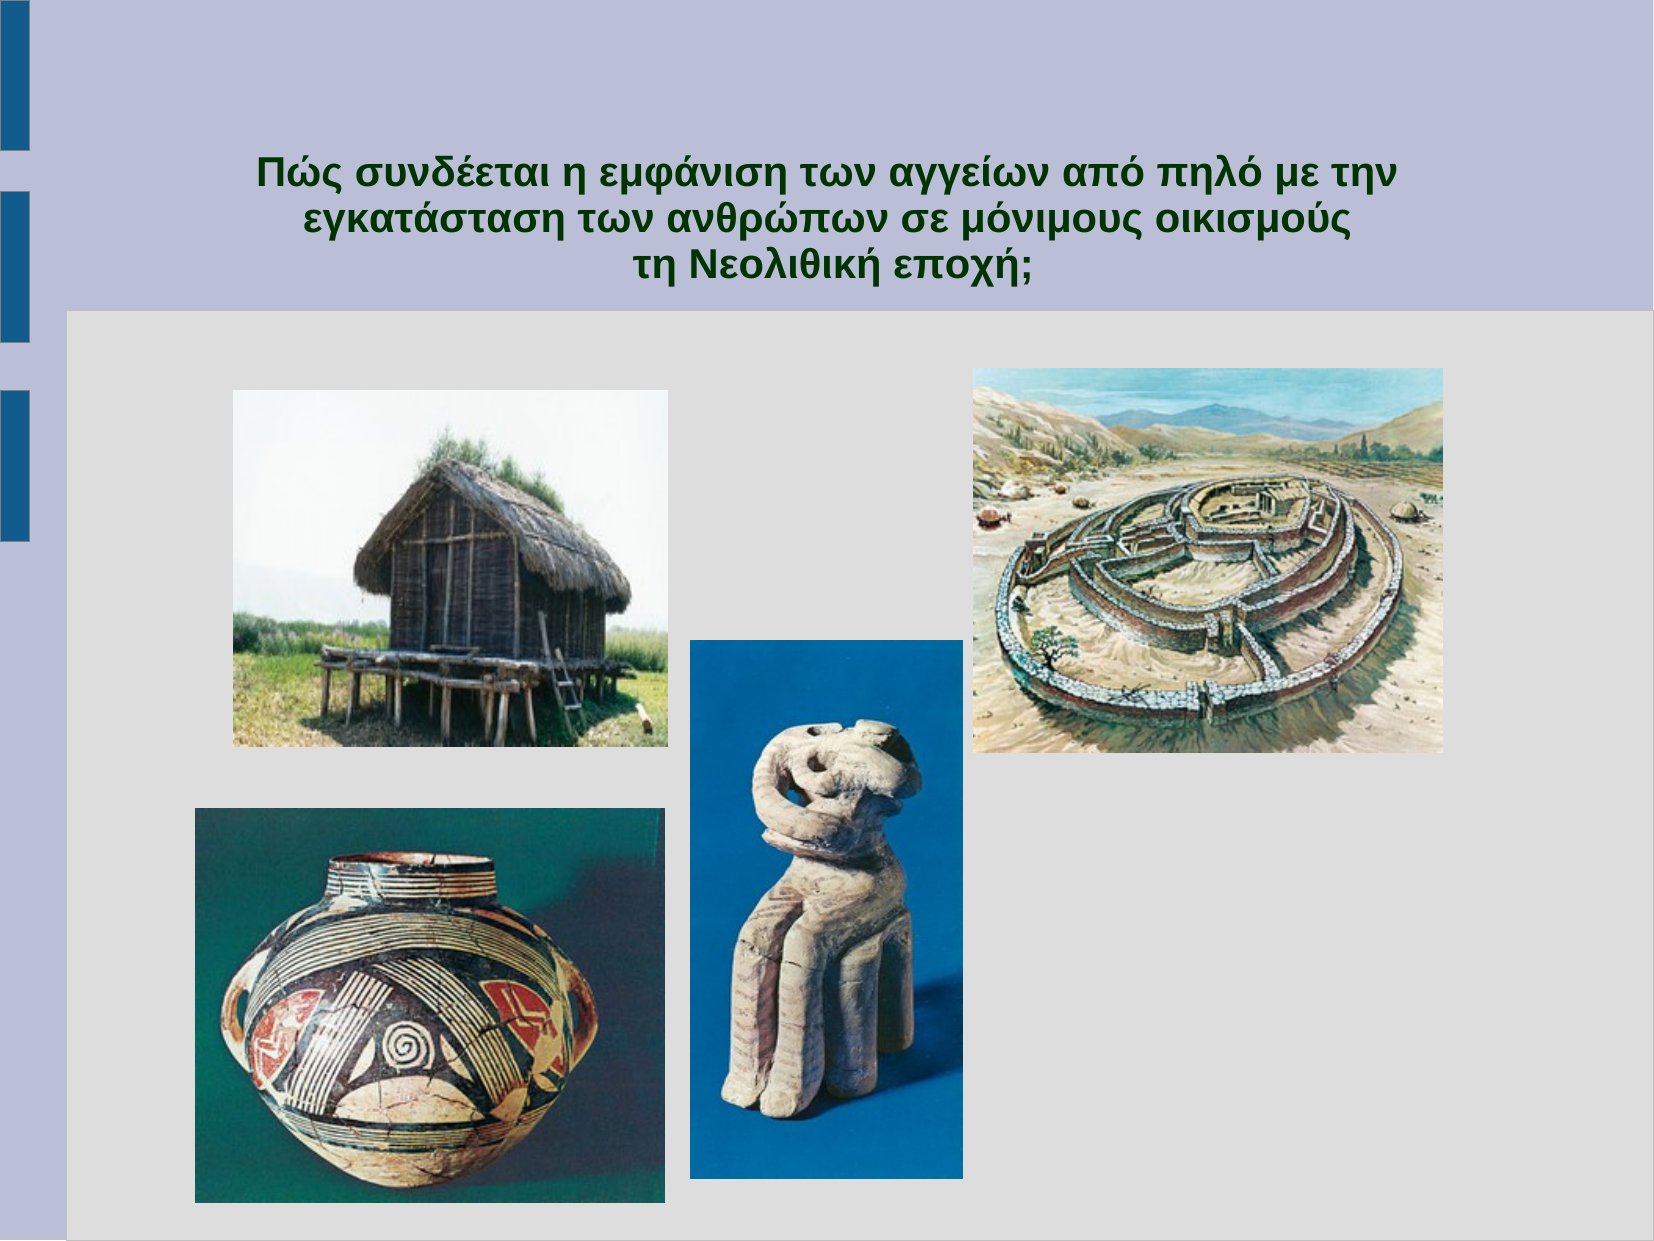

# Πώς συνδέεται η εμφάνιση των αγγείων από πηλό με την εγκατάσταση των ανθρώπων σε μόνιμους οικισμούς τη Νεολιθική εποχή;